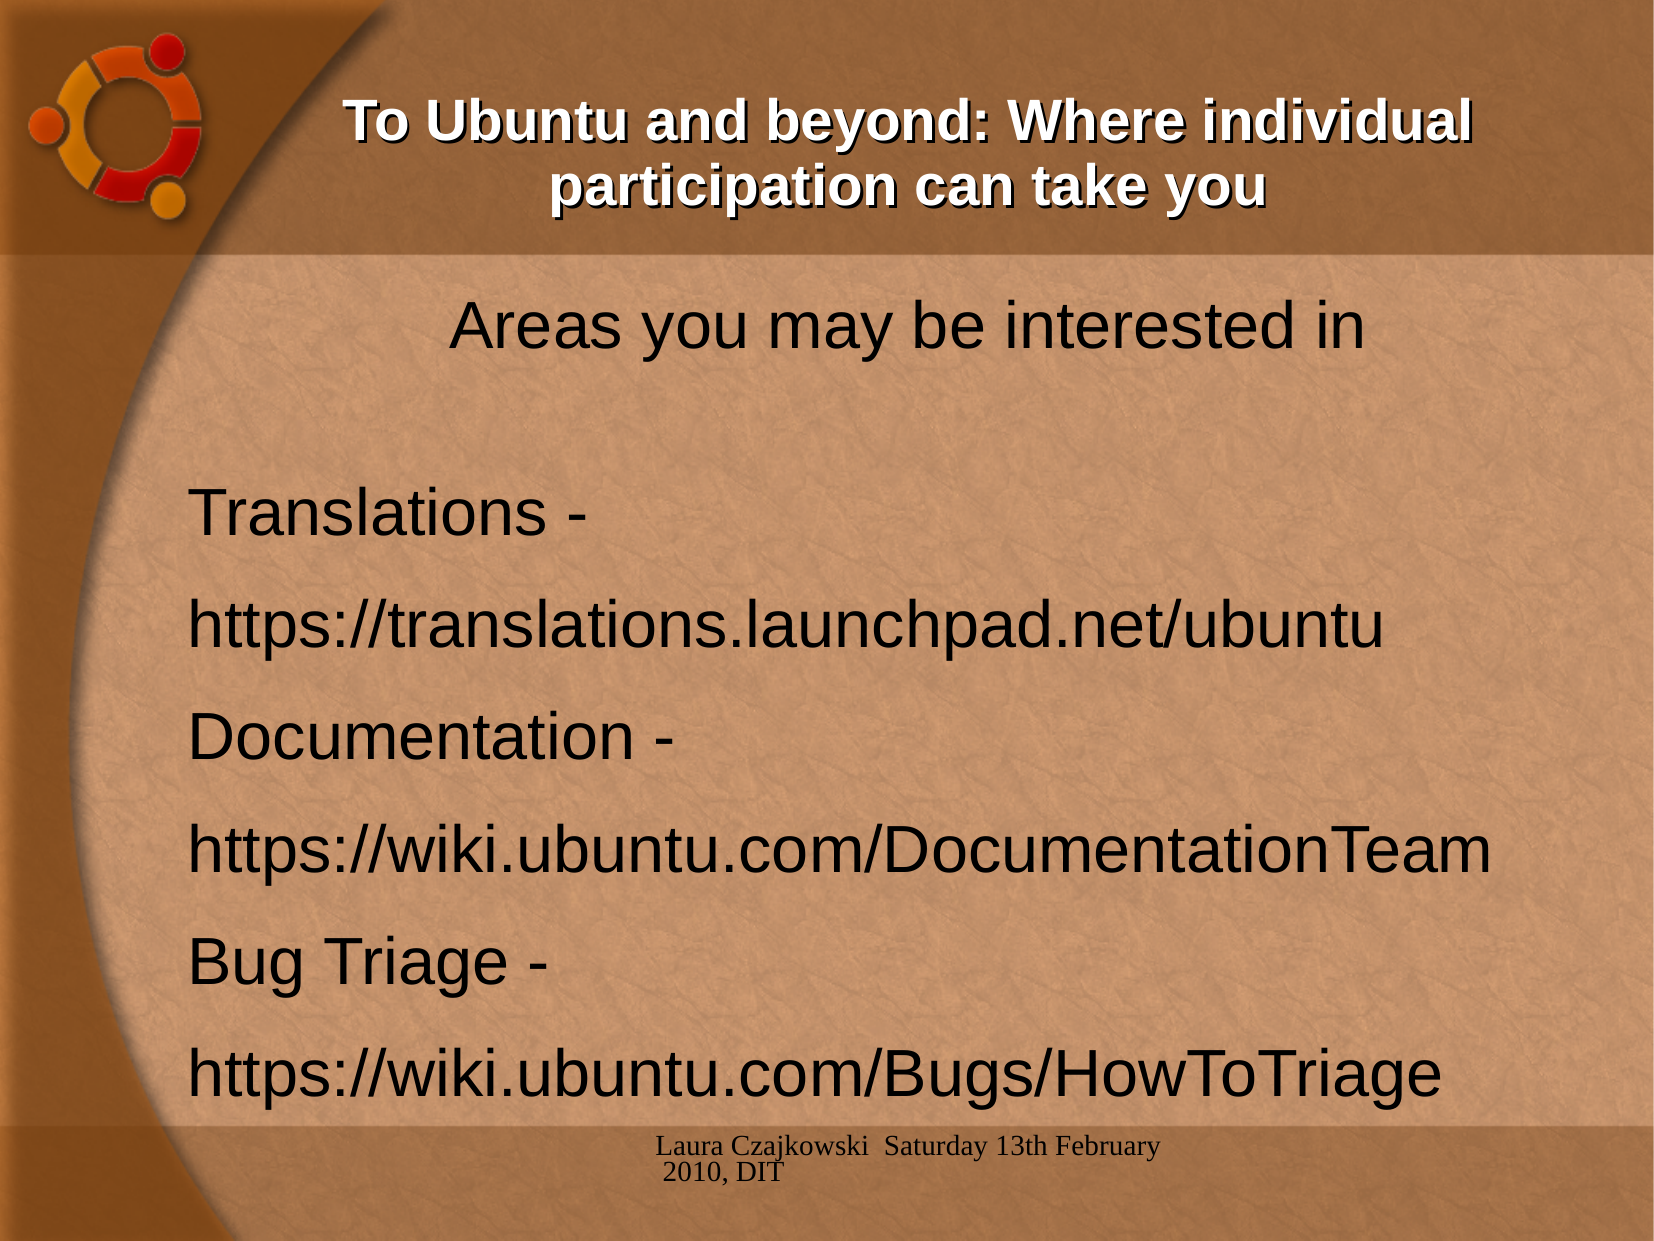

# To Ubuntu and beyond: Where individual participation can take you
Areas you may be interested in
Translations - https://translations.launchpad.net/ubuntu
Documentation - https://wiki.ubuntu.com/DocumentationTeam
Bug Triage - https://wiki.ubuntu.com/Bugs/HowToTriage
Laura Czajkowski Saturday 13th February 2010, DIT